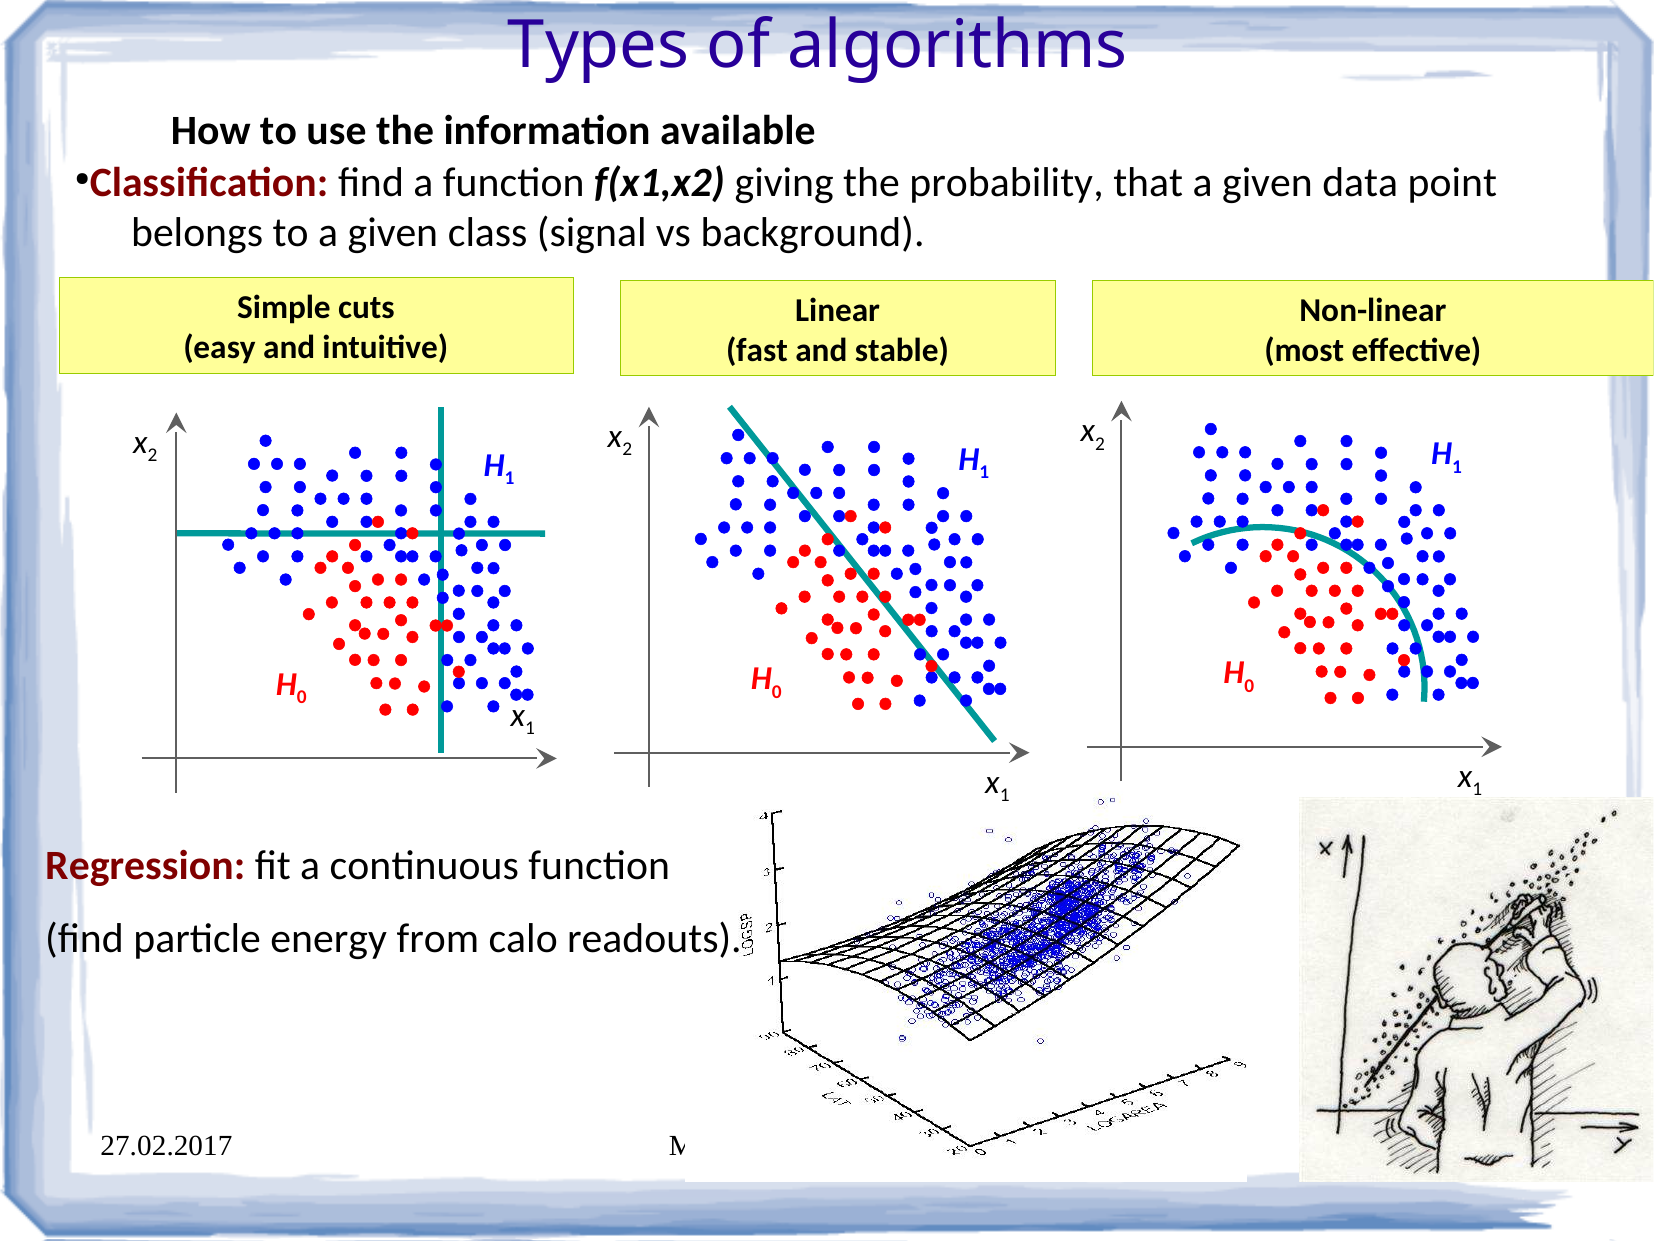

# Types of algorithms
How to use the information available
Classification: find a function f(x1,x2) giving the probability, that a given data point belongs to a given class (signal vs background).
Simple cuts
(easy and intuitive)
Linear
(fast and stable)
Non-linear
(most effective)
x2
H1
H0
x1
x2
H1
H0
x1
x2
H1
H0
x1
Regression: fit a continuous function
(find particle energy from calo readouts).
27.02.2017
Machine Learning, M. Wolter
19